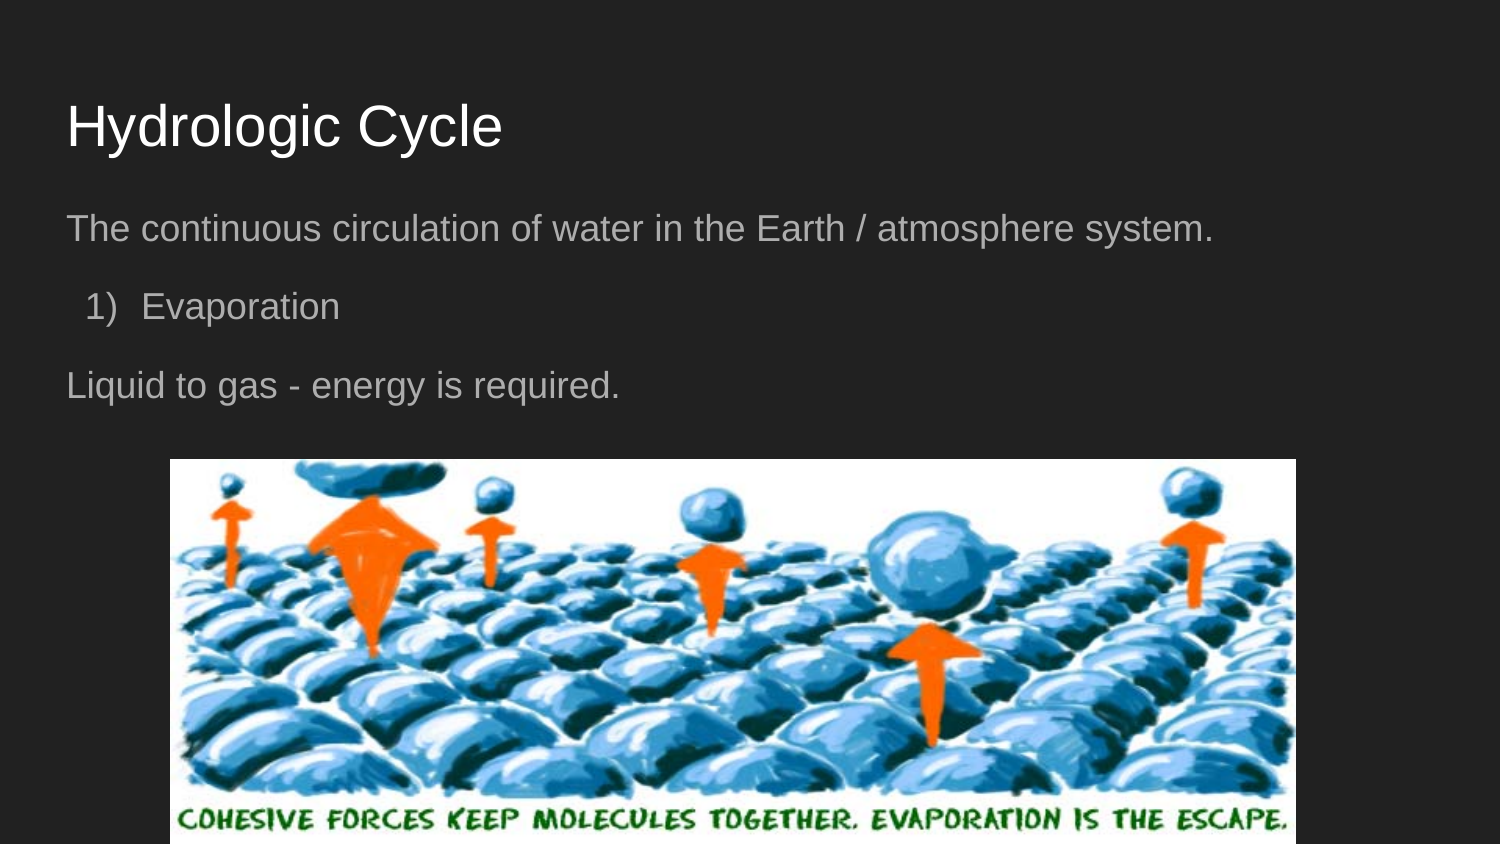

# Hydrologic Cycle
The continuous circulation of water in the Earth / atmosphere system.
Evaporation
Liquid to gas - energy is required.